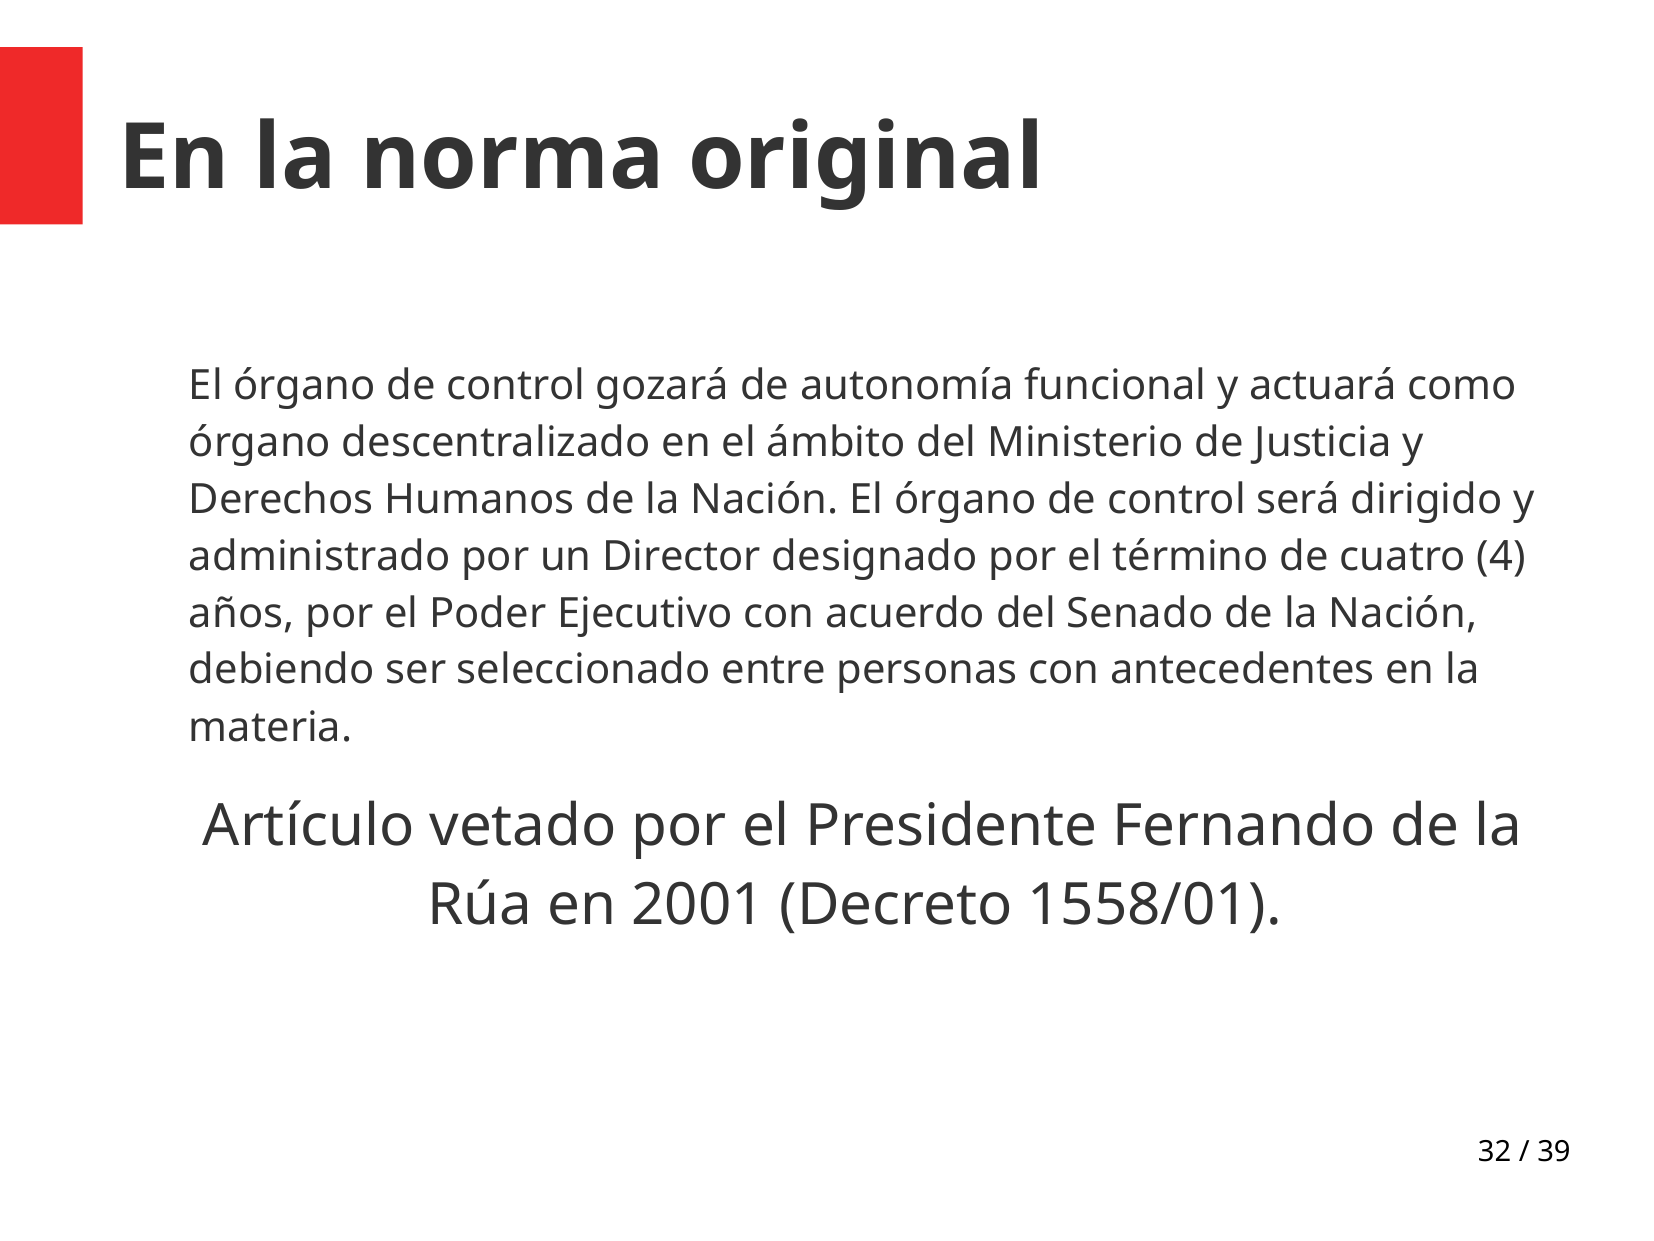

# En la norma original
El órgano de control gozará de autonomía funcional y actuará como órgano descentralizado en el ámbito del Ministerio de Justicia y Derechos Humanos de la Nación. El órgano de control será dirigido y administrado por un Director designado por el término de cuatro (4) años, por el Poder Ejecutivo con acuerdo del Senado de la Nación, debiendo ser seleccionado entre personas con antecedentes en la materia.
Artículo vetado por el Presidente Fernando de la Rúa en 2001 (Decreto 1558/01).
32